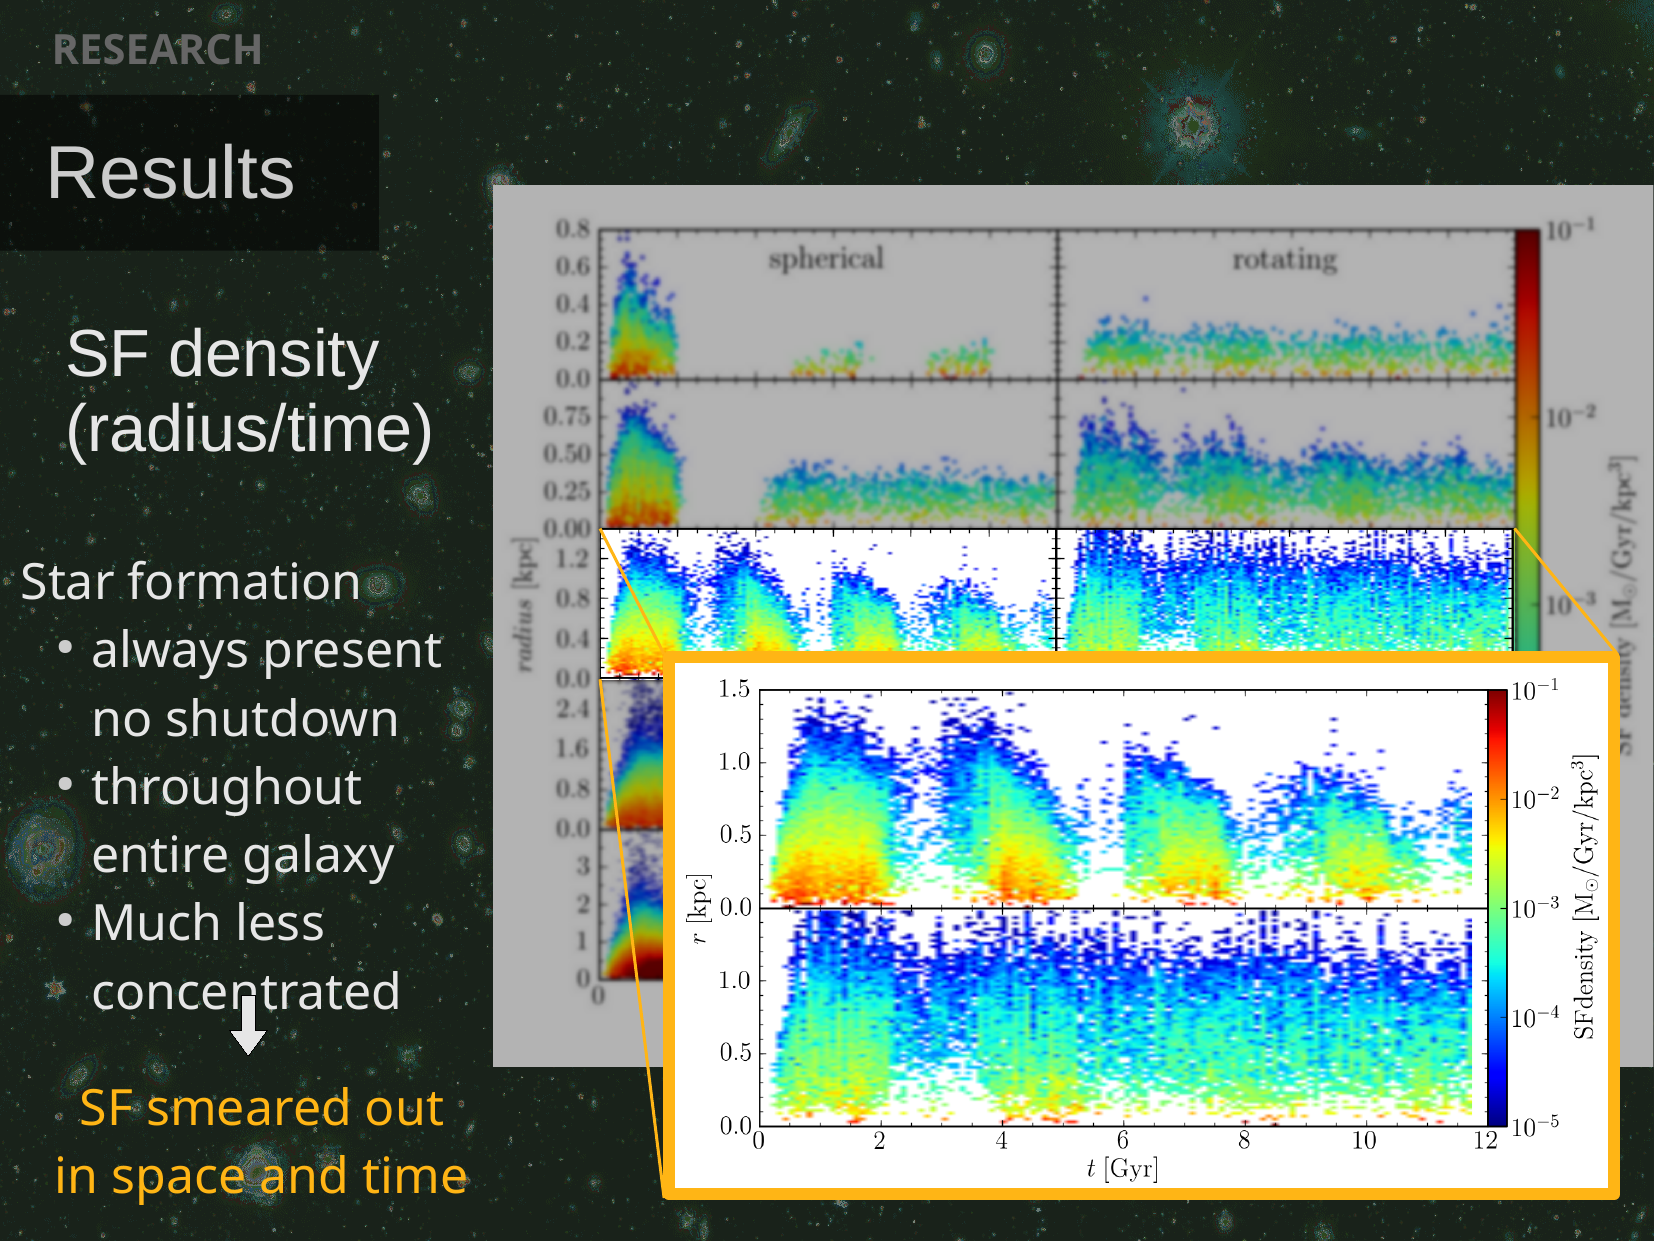

RESEARCH
SF density
(radius/time)
Results
#
Star formation
always present
no shutdown
throughout
entire galaxy
Much less concentrated
SF smeared out
in space and time